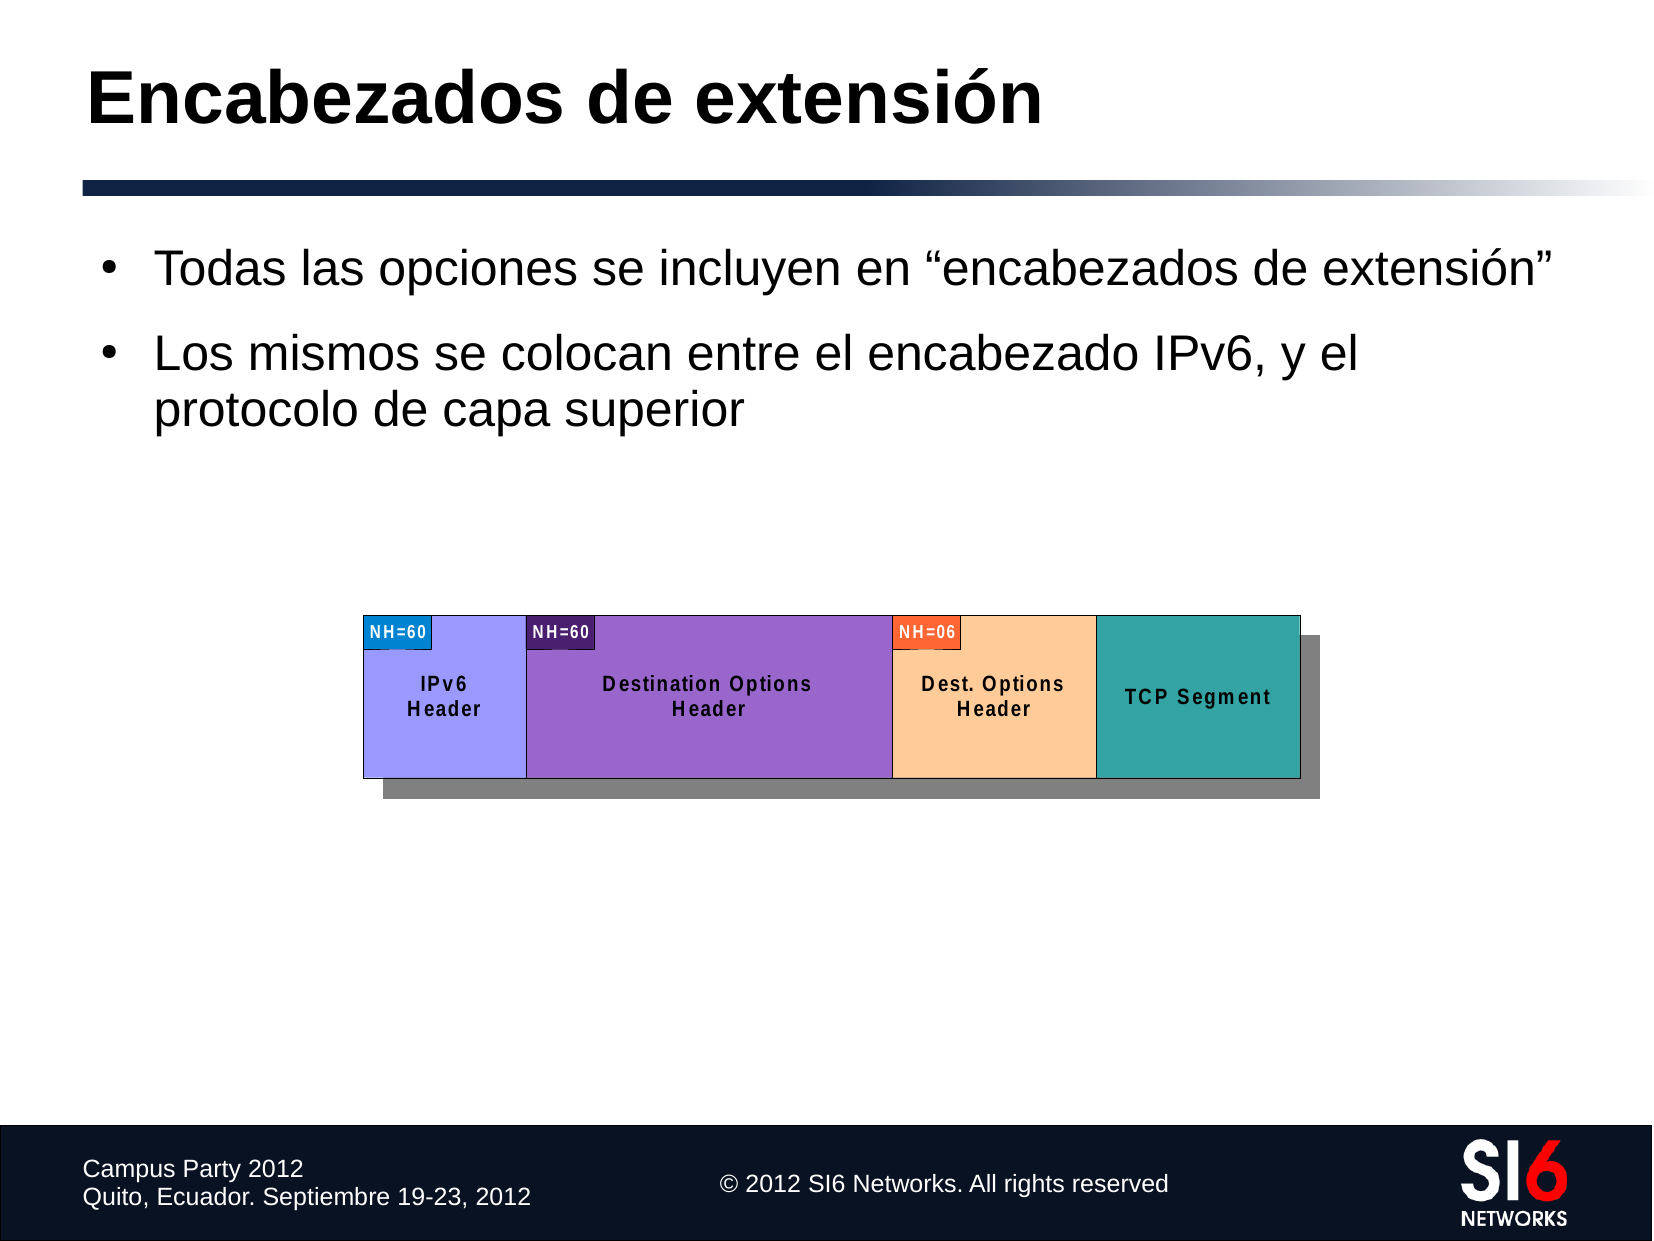

# Encabezados de extensión
Todas las opciones se incluyen en “encabezados de extensión”
Los mismos se colocan entre el encabezado IPv6, y el protocolo de capa superior
Congreso de Seguridad en Computo 2011